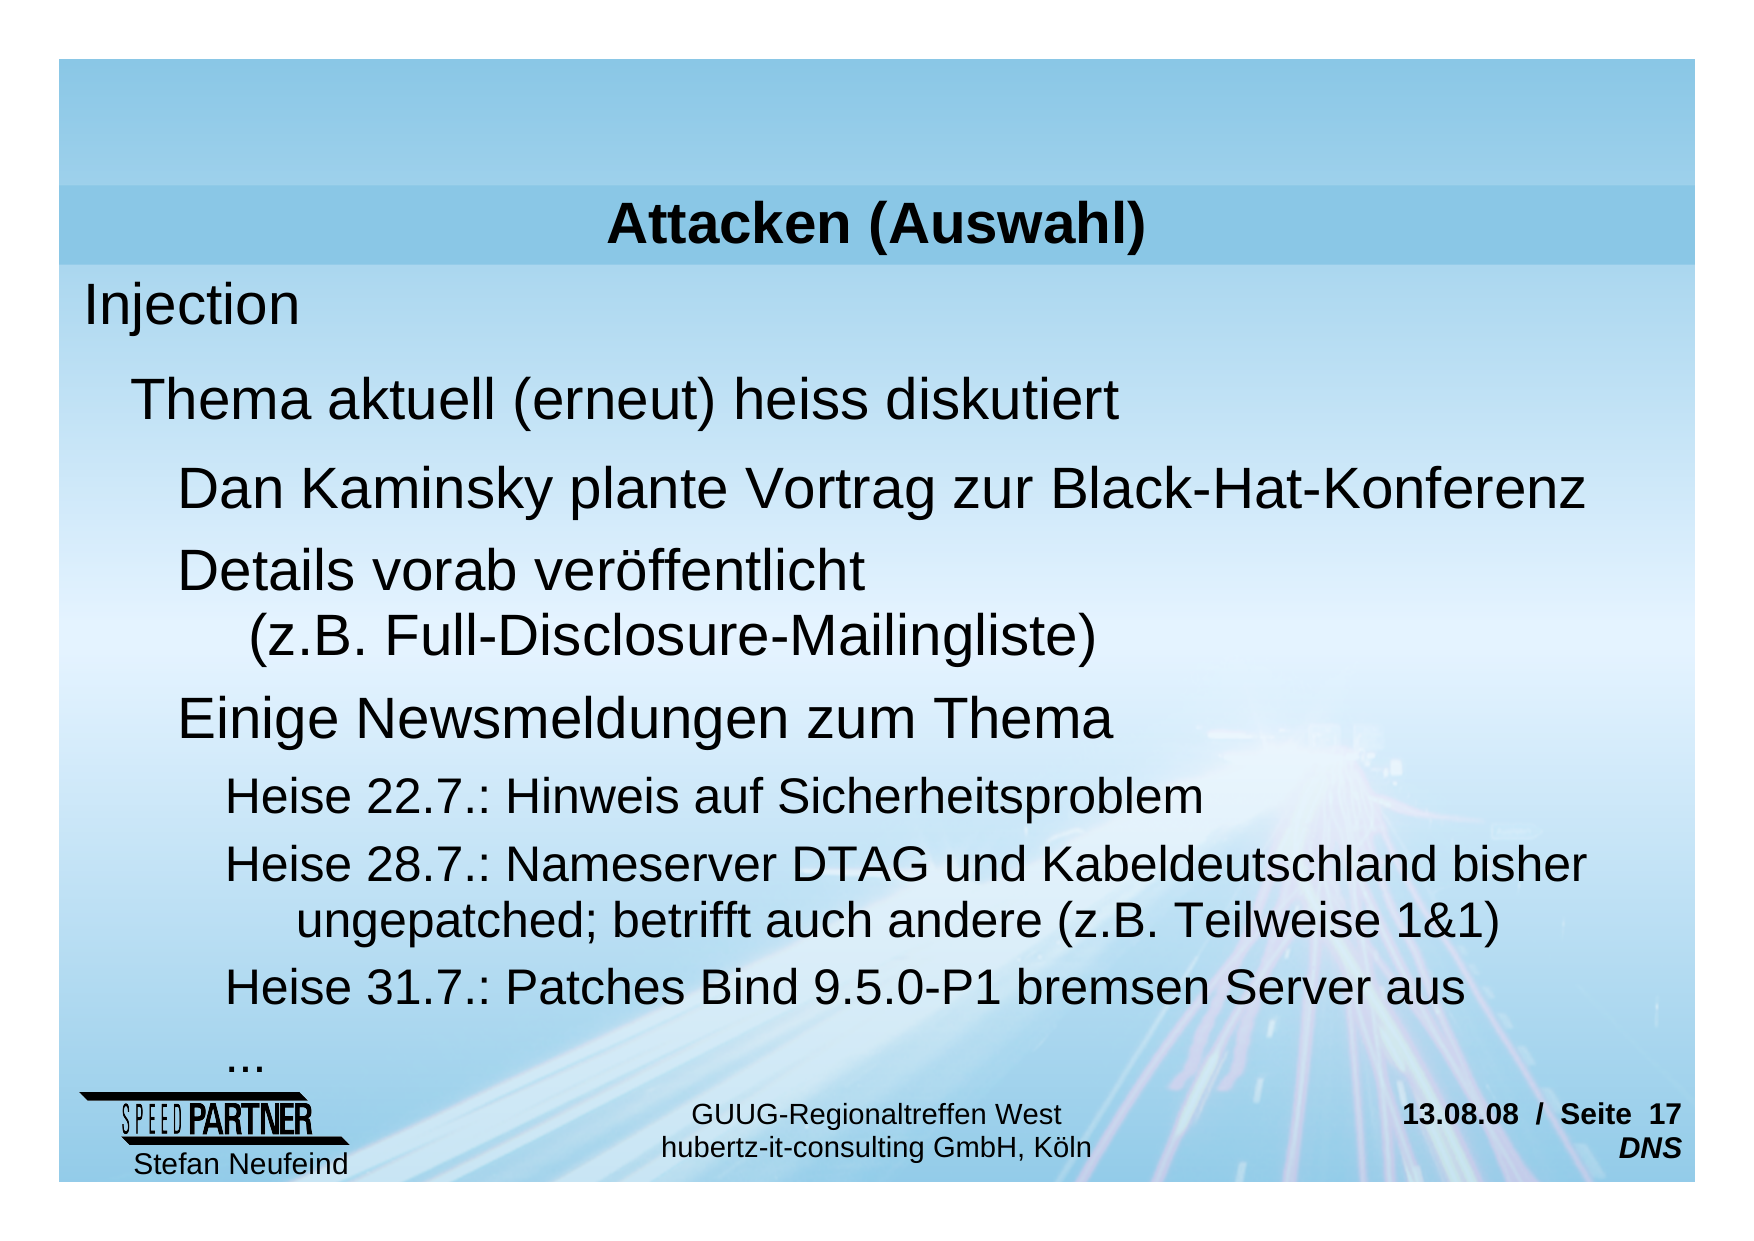

# Attacken (Auswahl)
Injection
Thema aktuell (erneut) heiss diskutiert
Dan Kaminsky plante Vortrag zur Black-Hat-Konferenz
Details vorab veröffentlicht
(z.B. Full-Disclosure-Mailingliste)
Einige Newsmeldungen zum Thema
Heise 22.7.: Hinweis auf Sicherheitsproblem
Heise 28.7.: Nameserver DTAG und Kabeldeutschland bisher ungepatched; betrifft auch andere (z.B. Teilweise 1&1)
Heise 31.7.: Patches Bind 9.5.0-P1 bremsen Server aus
...